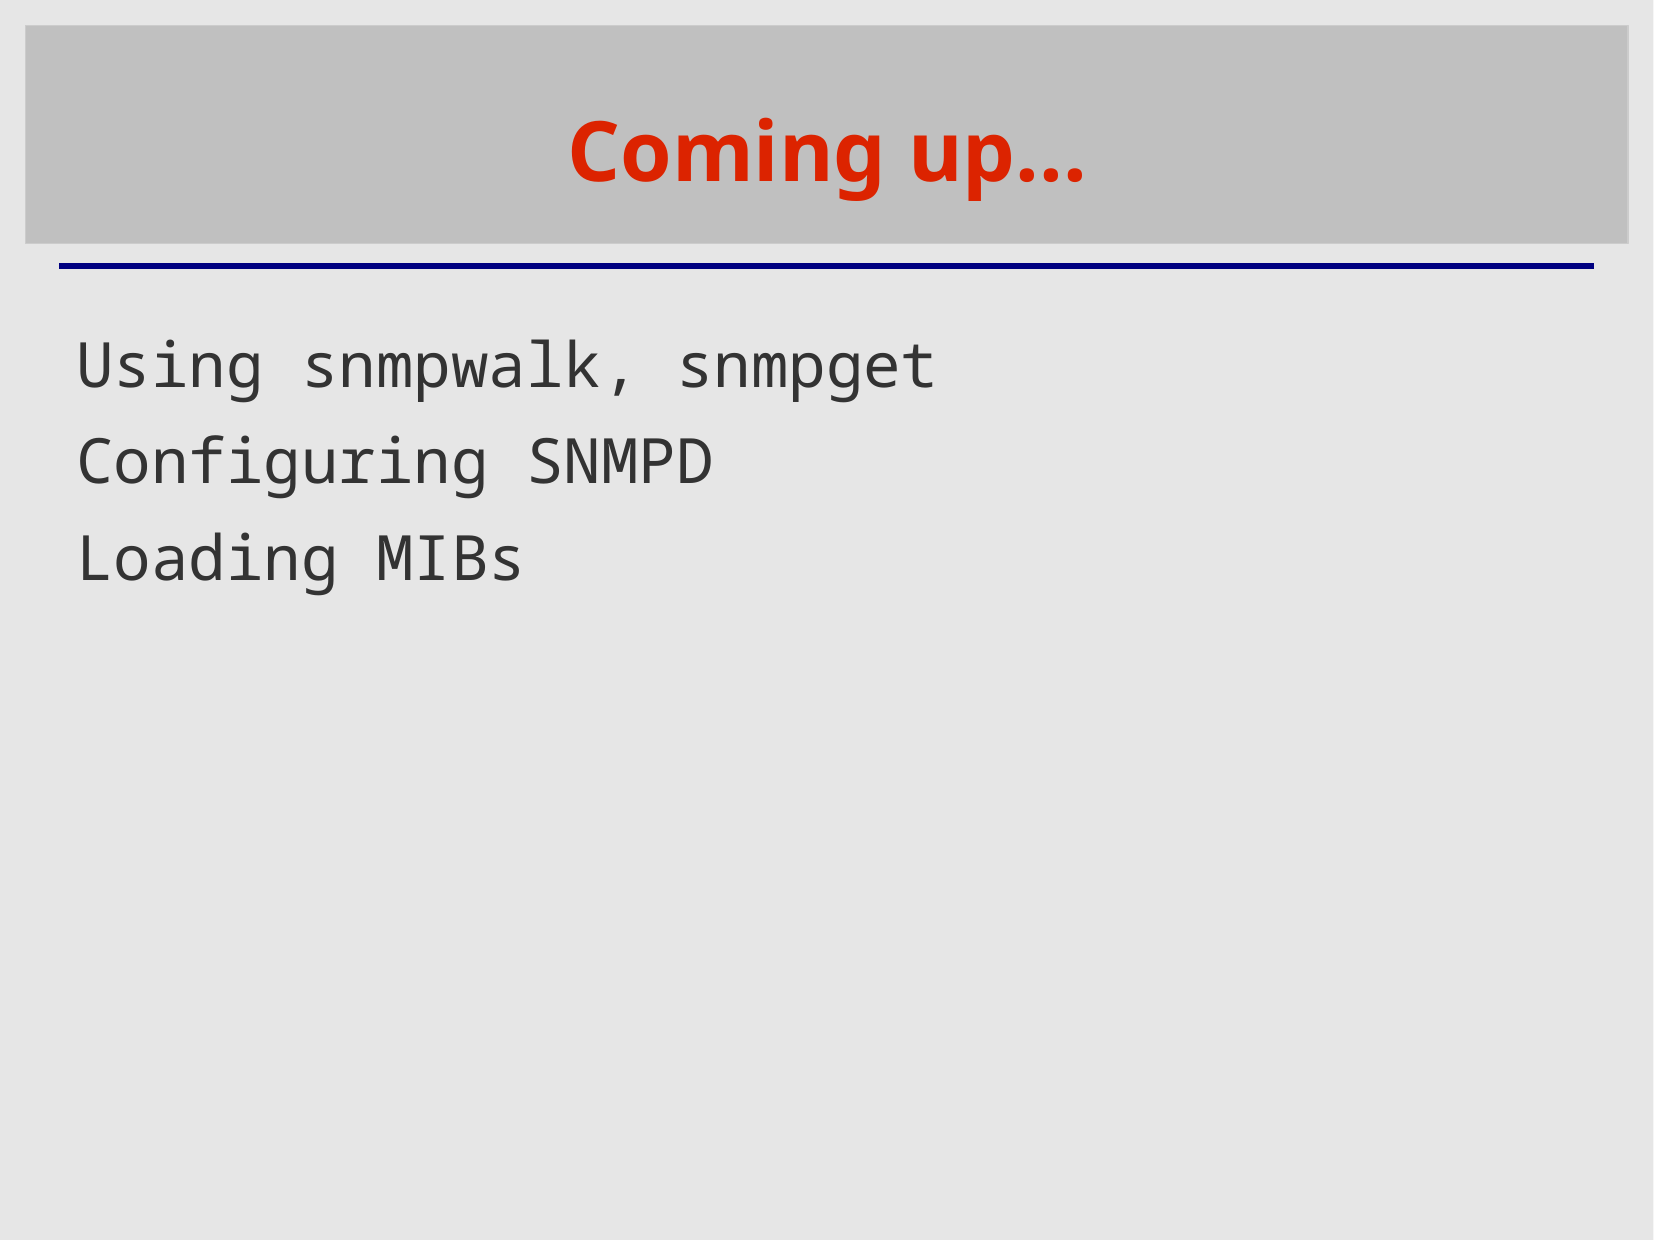

# Coming up...
Using snmpwalk, snmpget
Configuring SNMPD
Loading MIBs